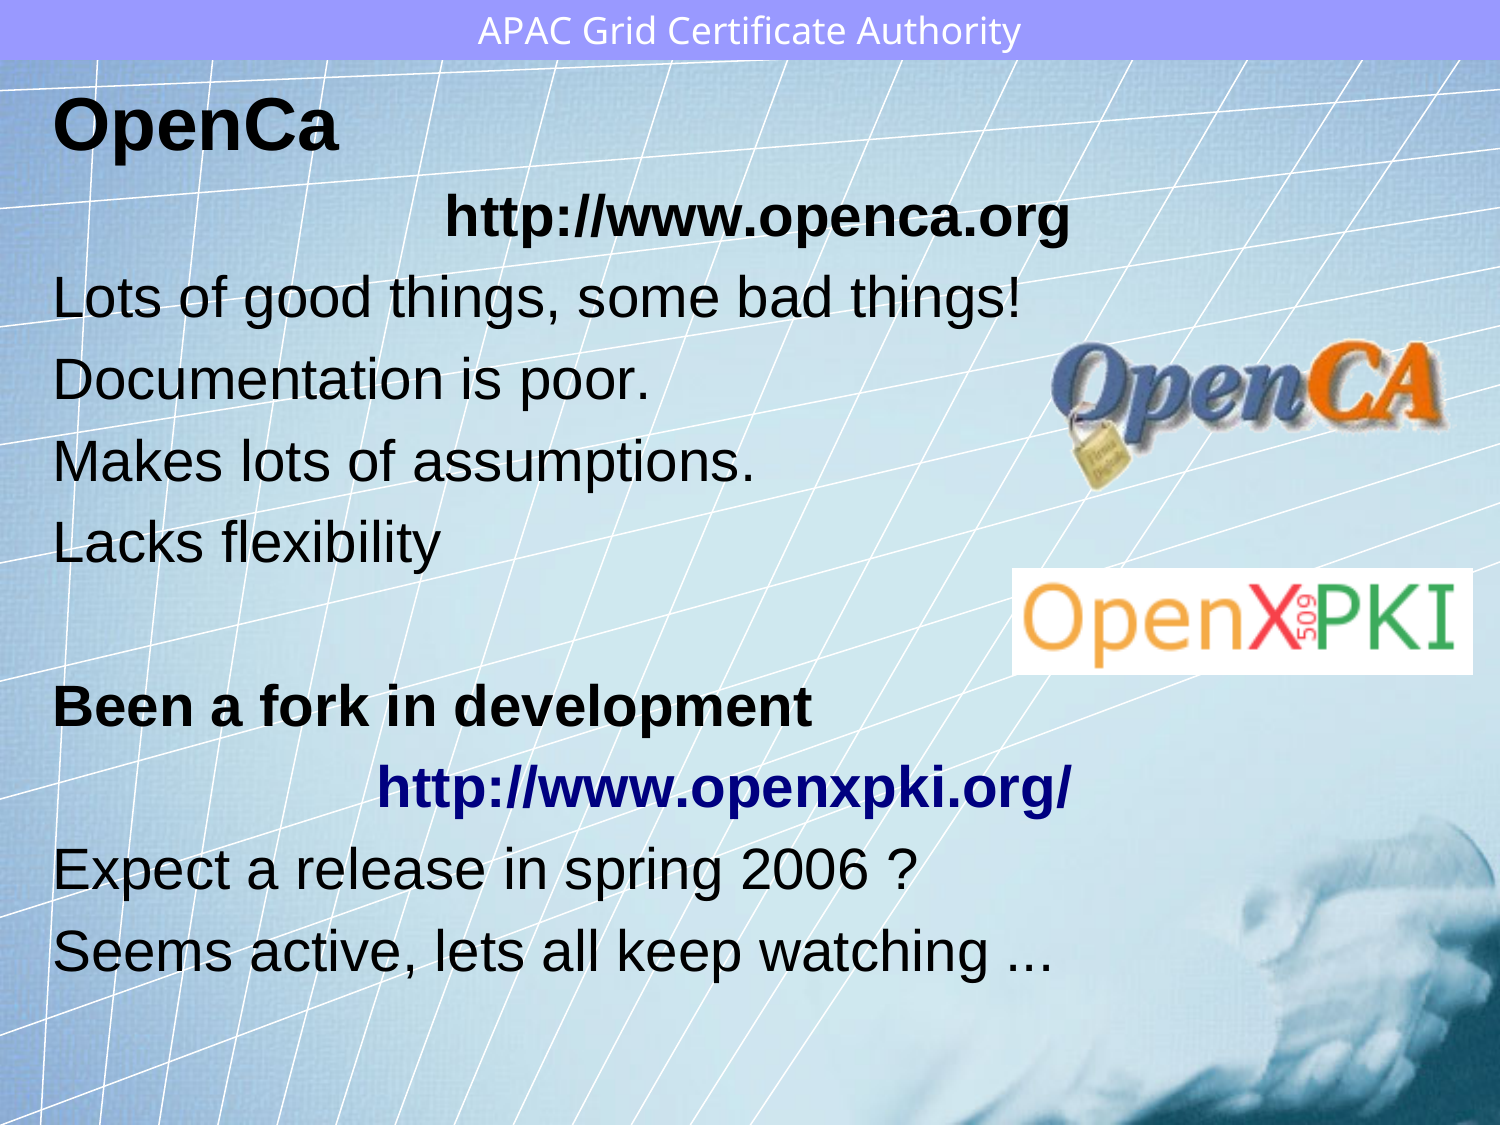

# OpenCa
http://www.openca.org
Lots of good things, some bad things!
Documentation is poor.
Makes lots of assumptions.
Lacks flexibility
Been a fork in development
http://www.openxpki.org/
Expect a release in spring 2006 ?
Seems active, lets all keep watching ...